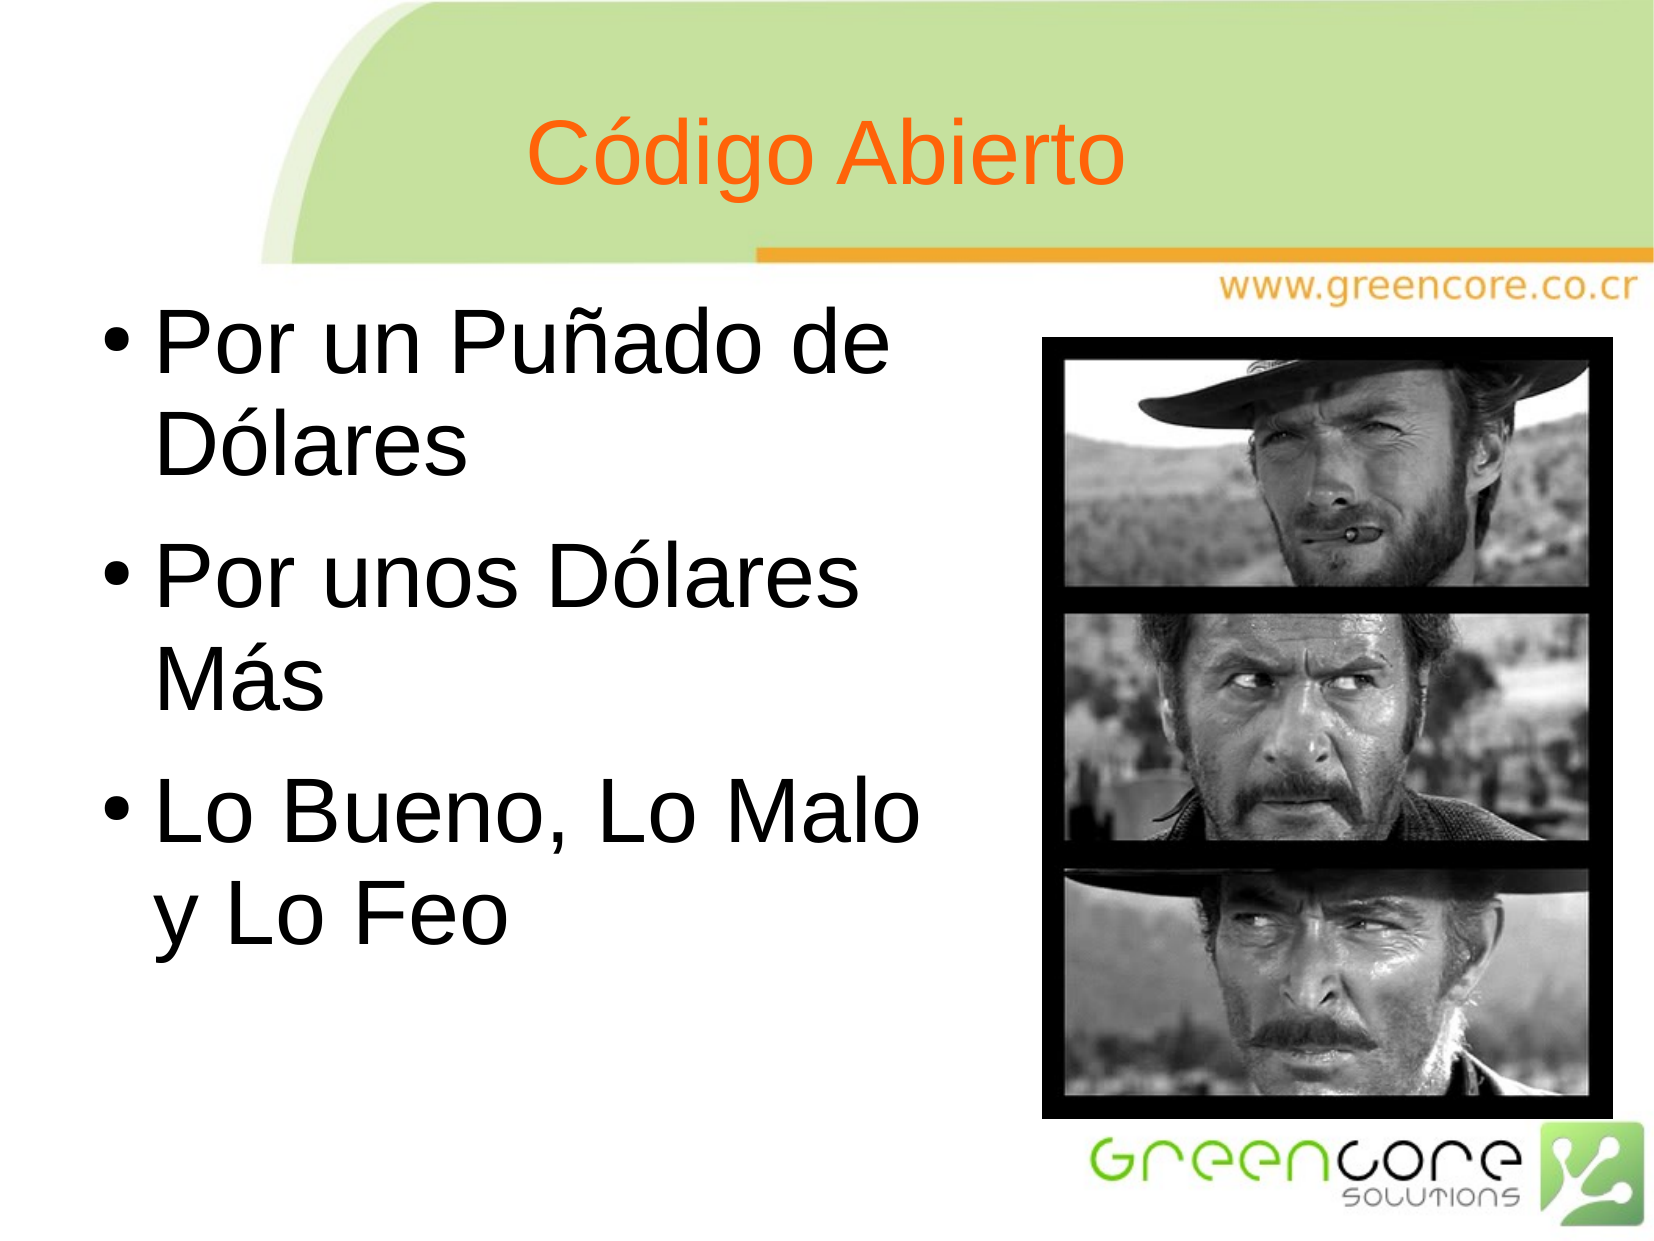

# Código Abierto
Por un Puñado de Dólares
Por unos Dólares Más
Lo Bueno, Lo Malo y Lo Feo